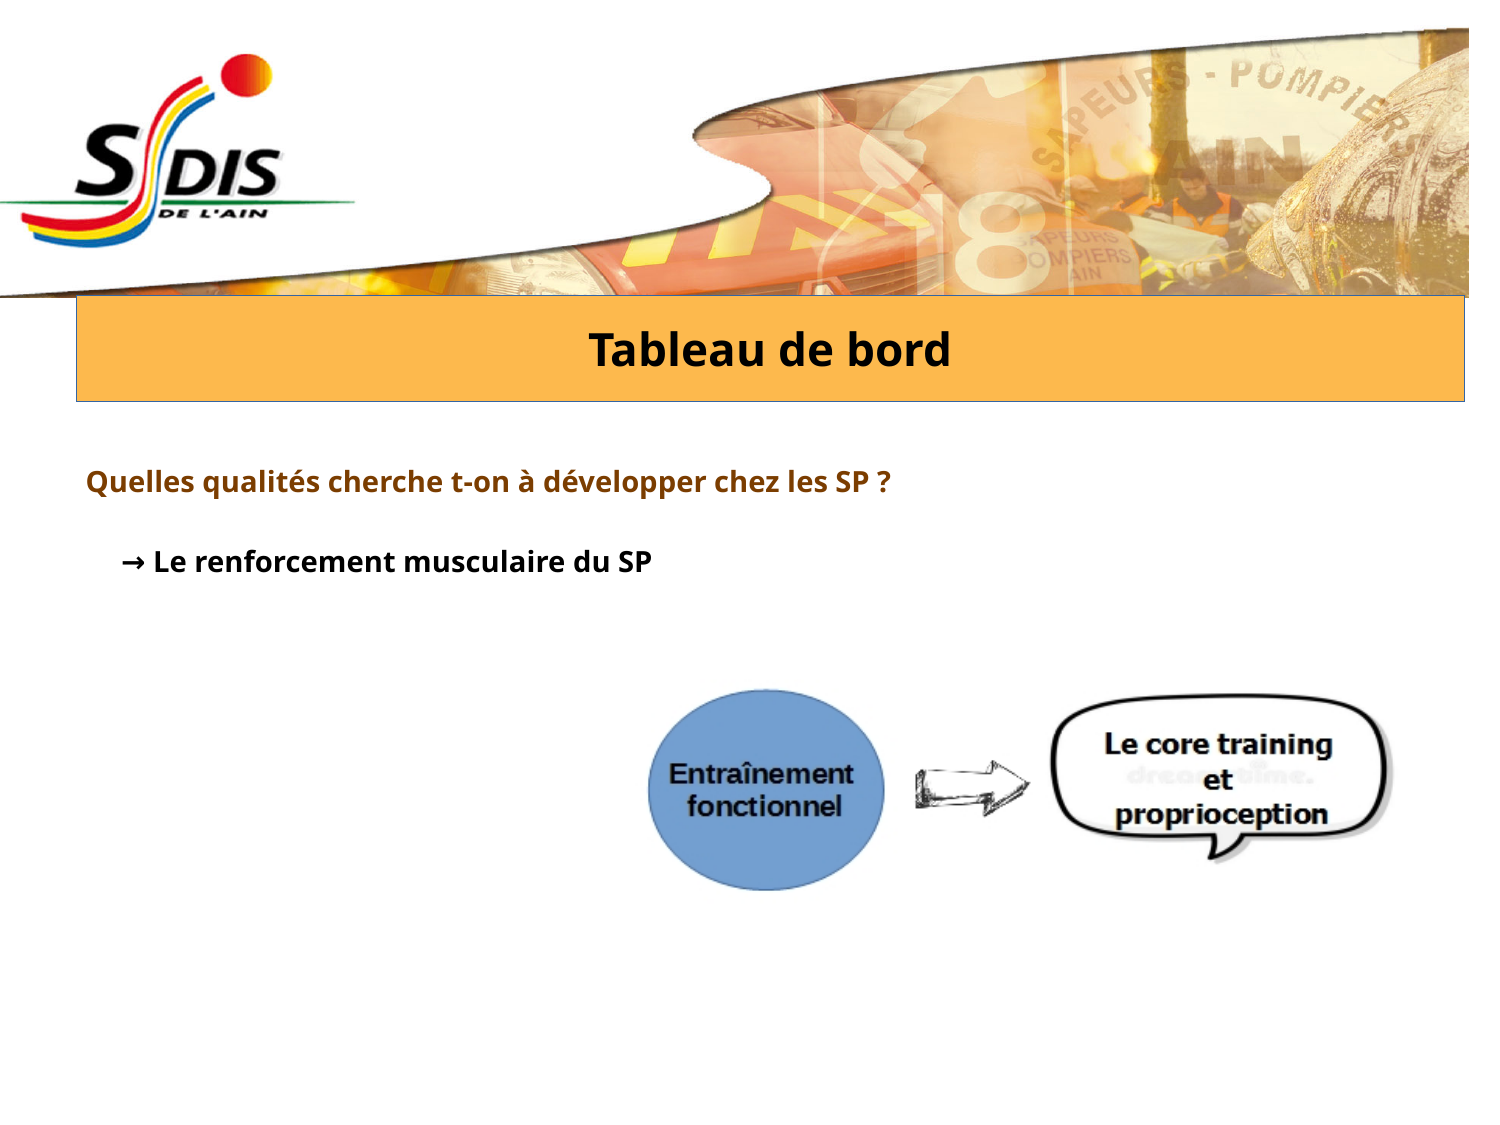

Tableau de bord
Quelles qualités cherche t-on à développer chez les SP ?
→ Le renforcement musculaire du SP